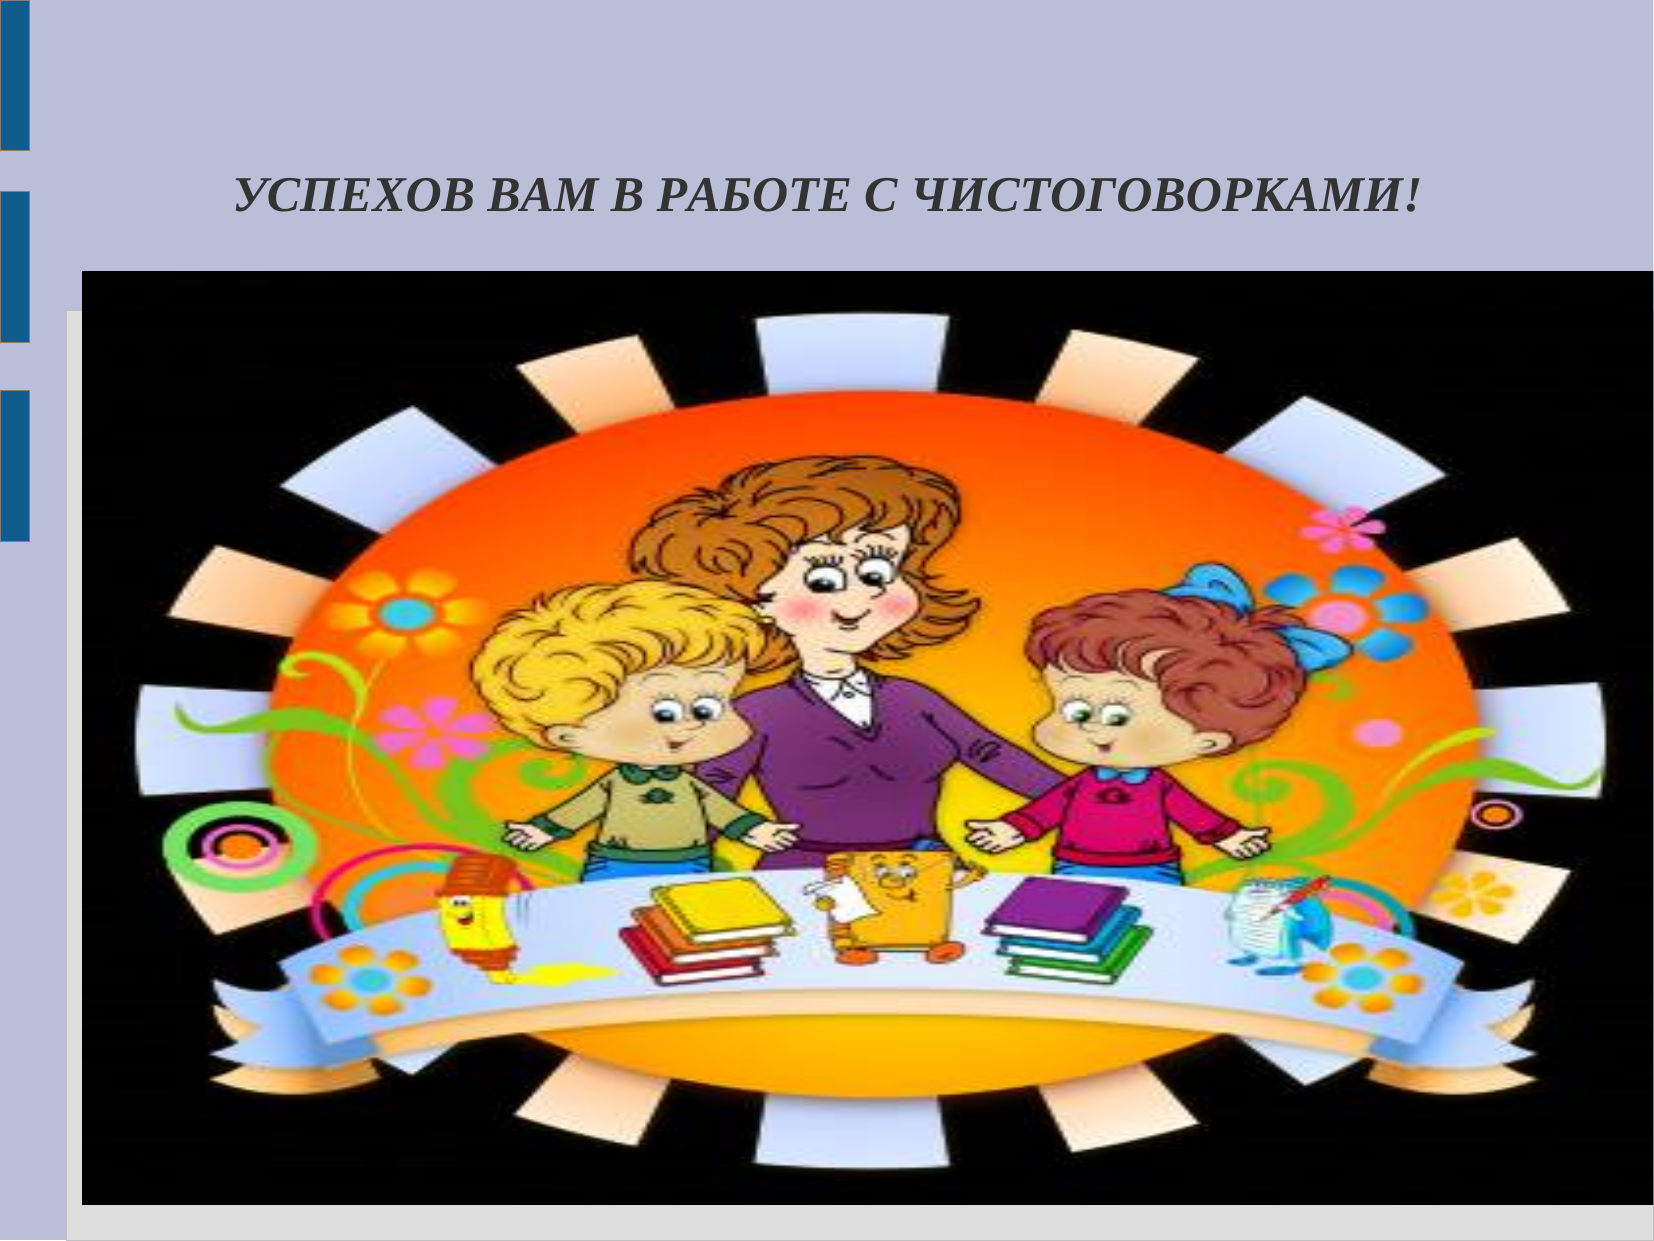

# УСПЕХОВ ВАМ В РАБОТЕ С ЧИСТОГОВОРКАМИ!